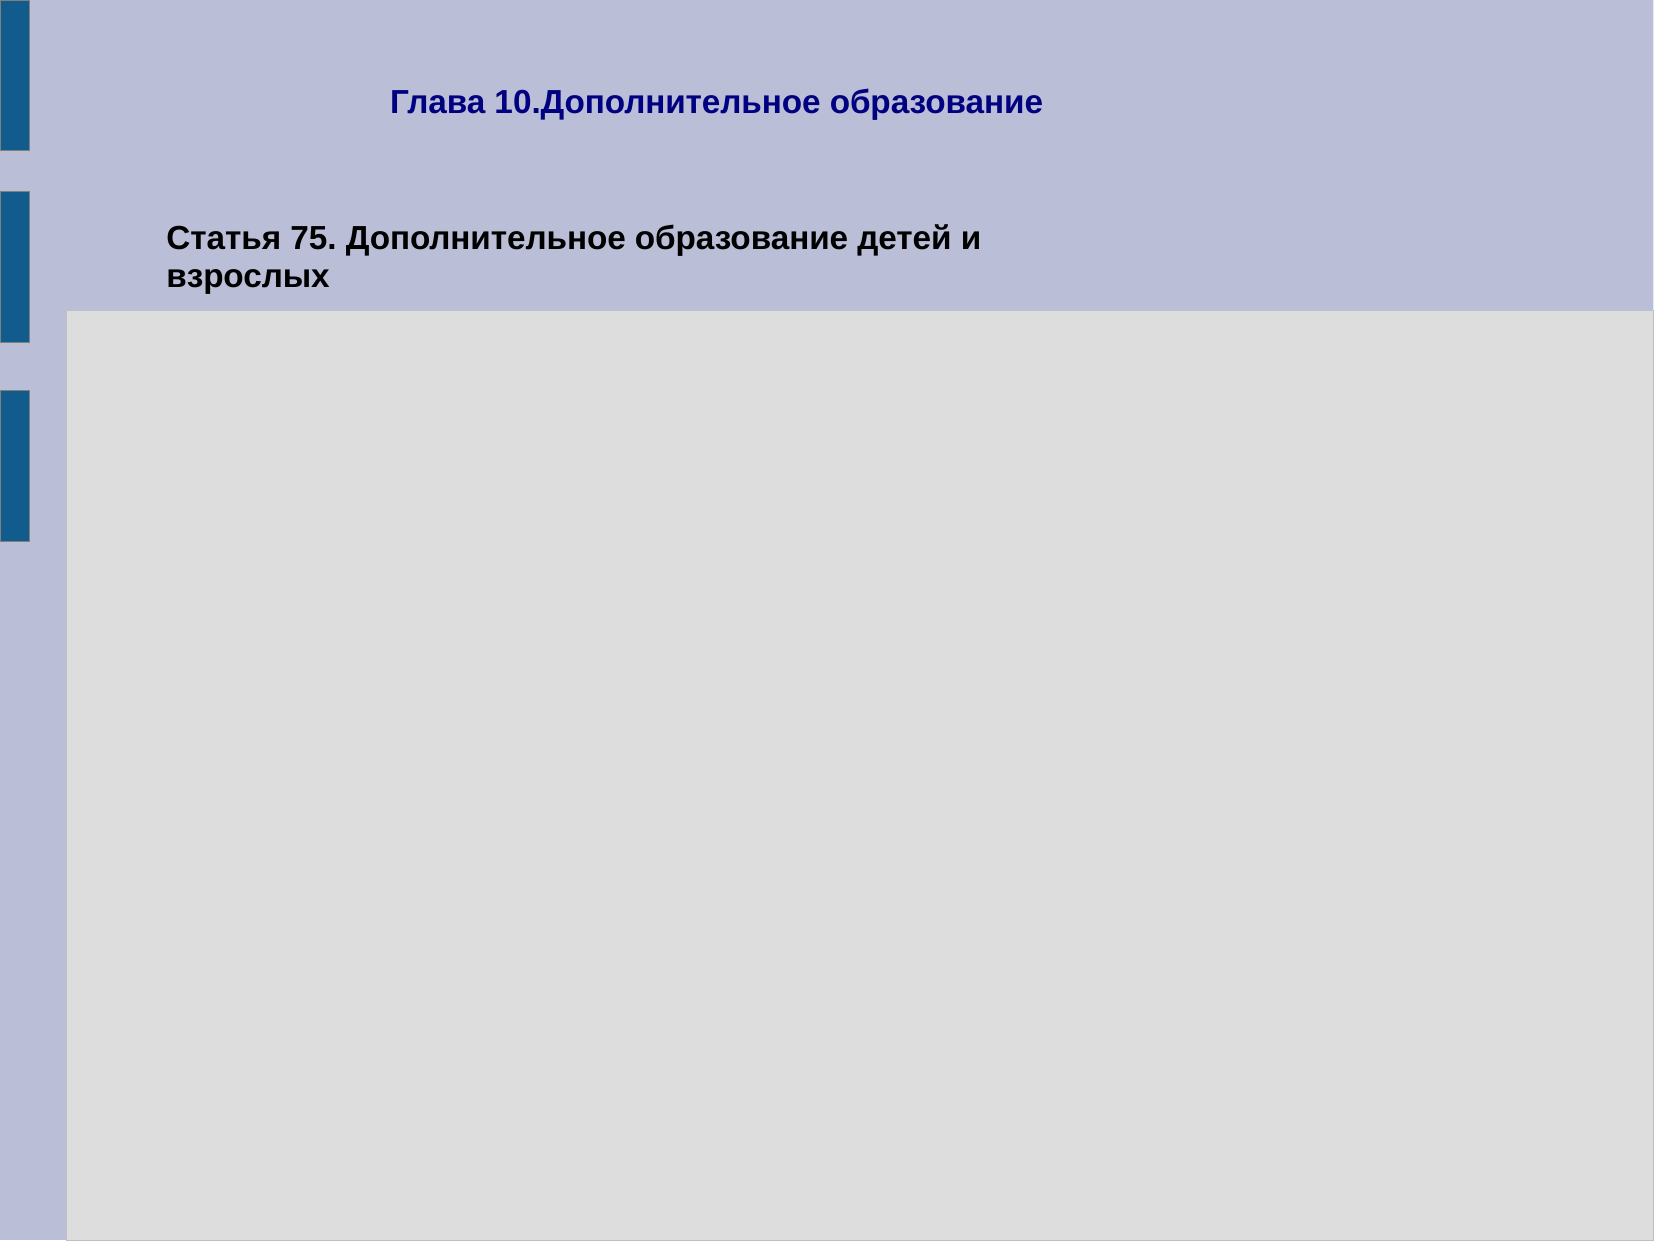

Глава 10.Дополнительное образование
Статья 75. Дополнительное образование детей и взрослых